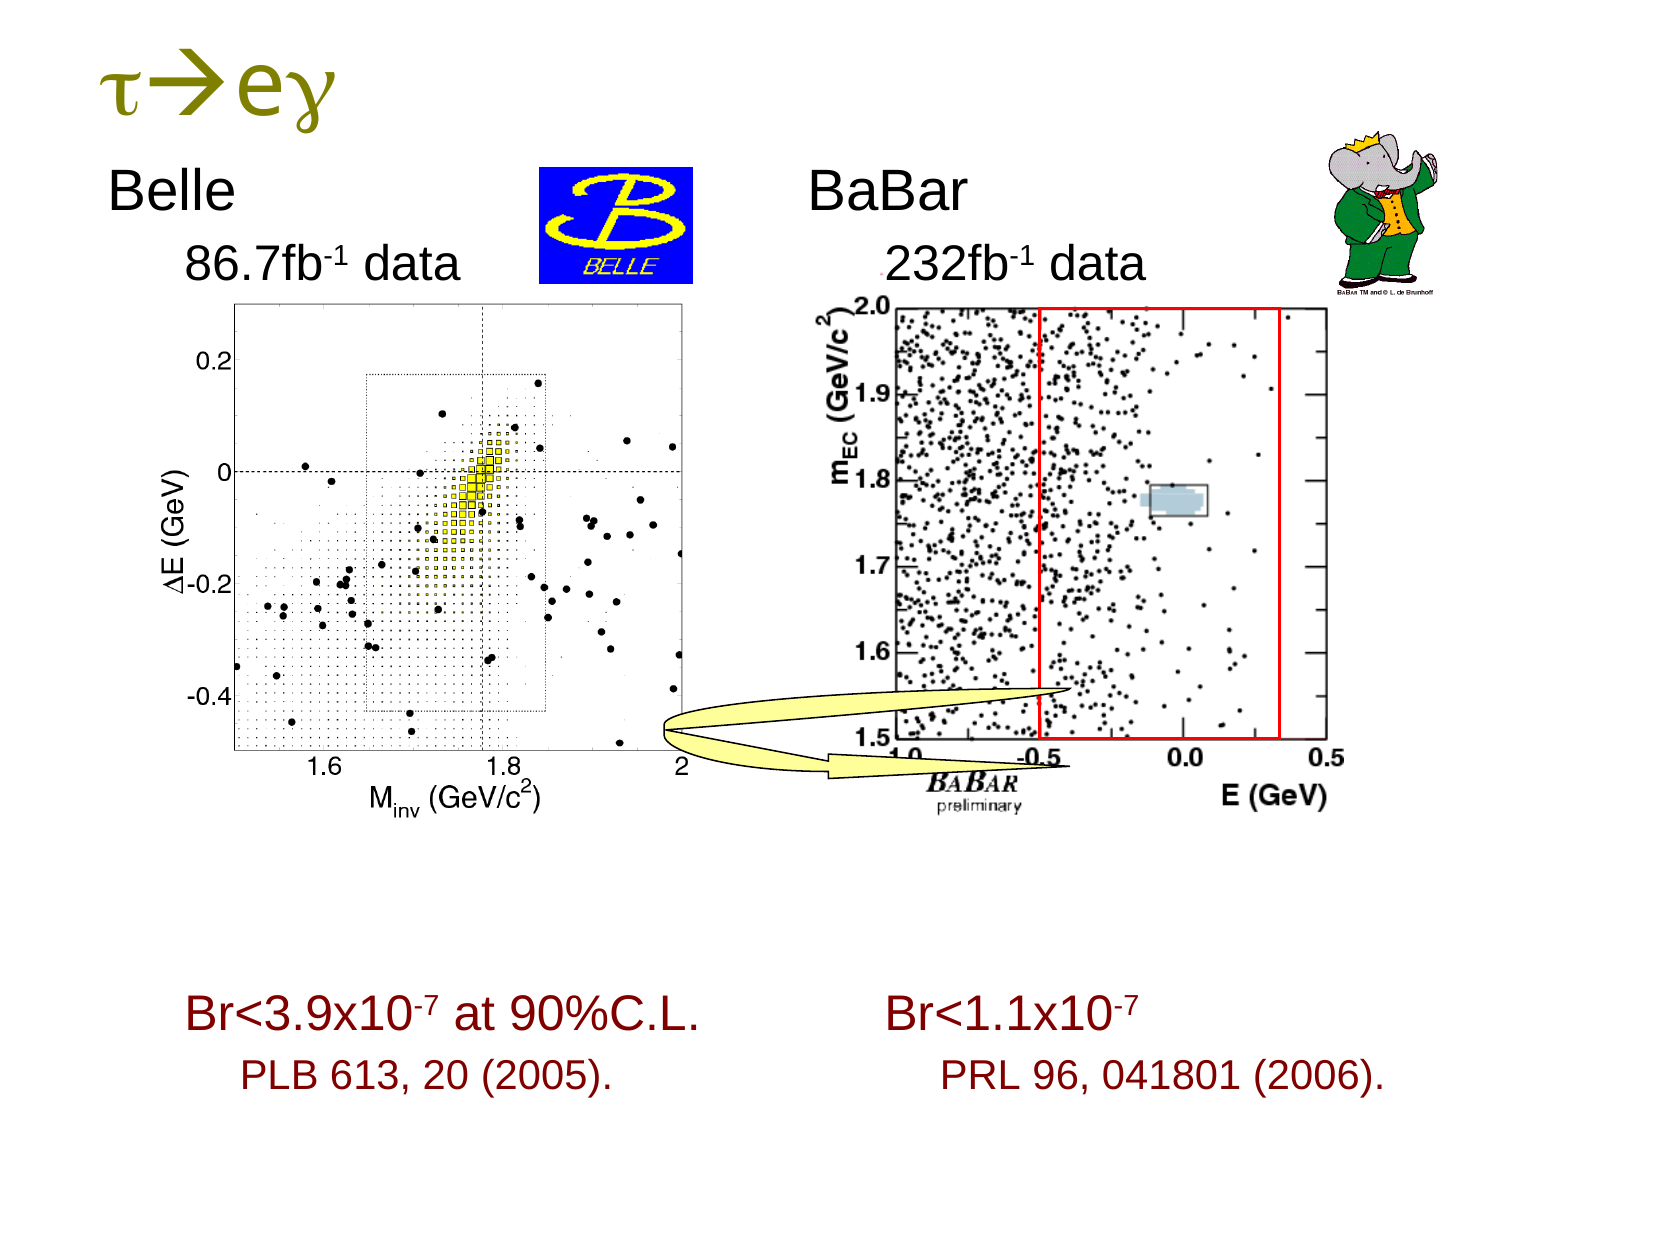

e
Belle
86.7fb-1 data
Br<3.9x10-7 at 90%C.L.
PLB 613, 20 (2005).
# BaBar
232fb-1 data
Br<1.1x10-7
PRL 96, 041801 (2006).